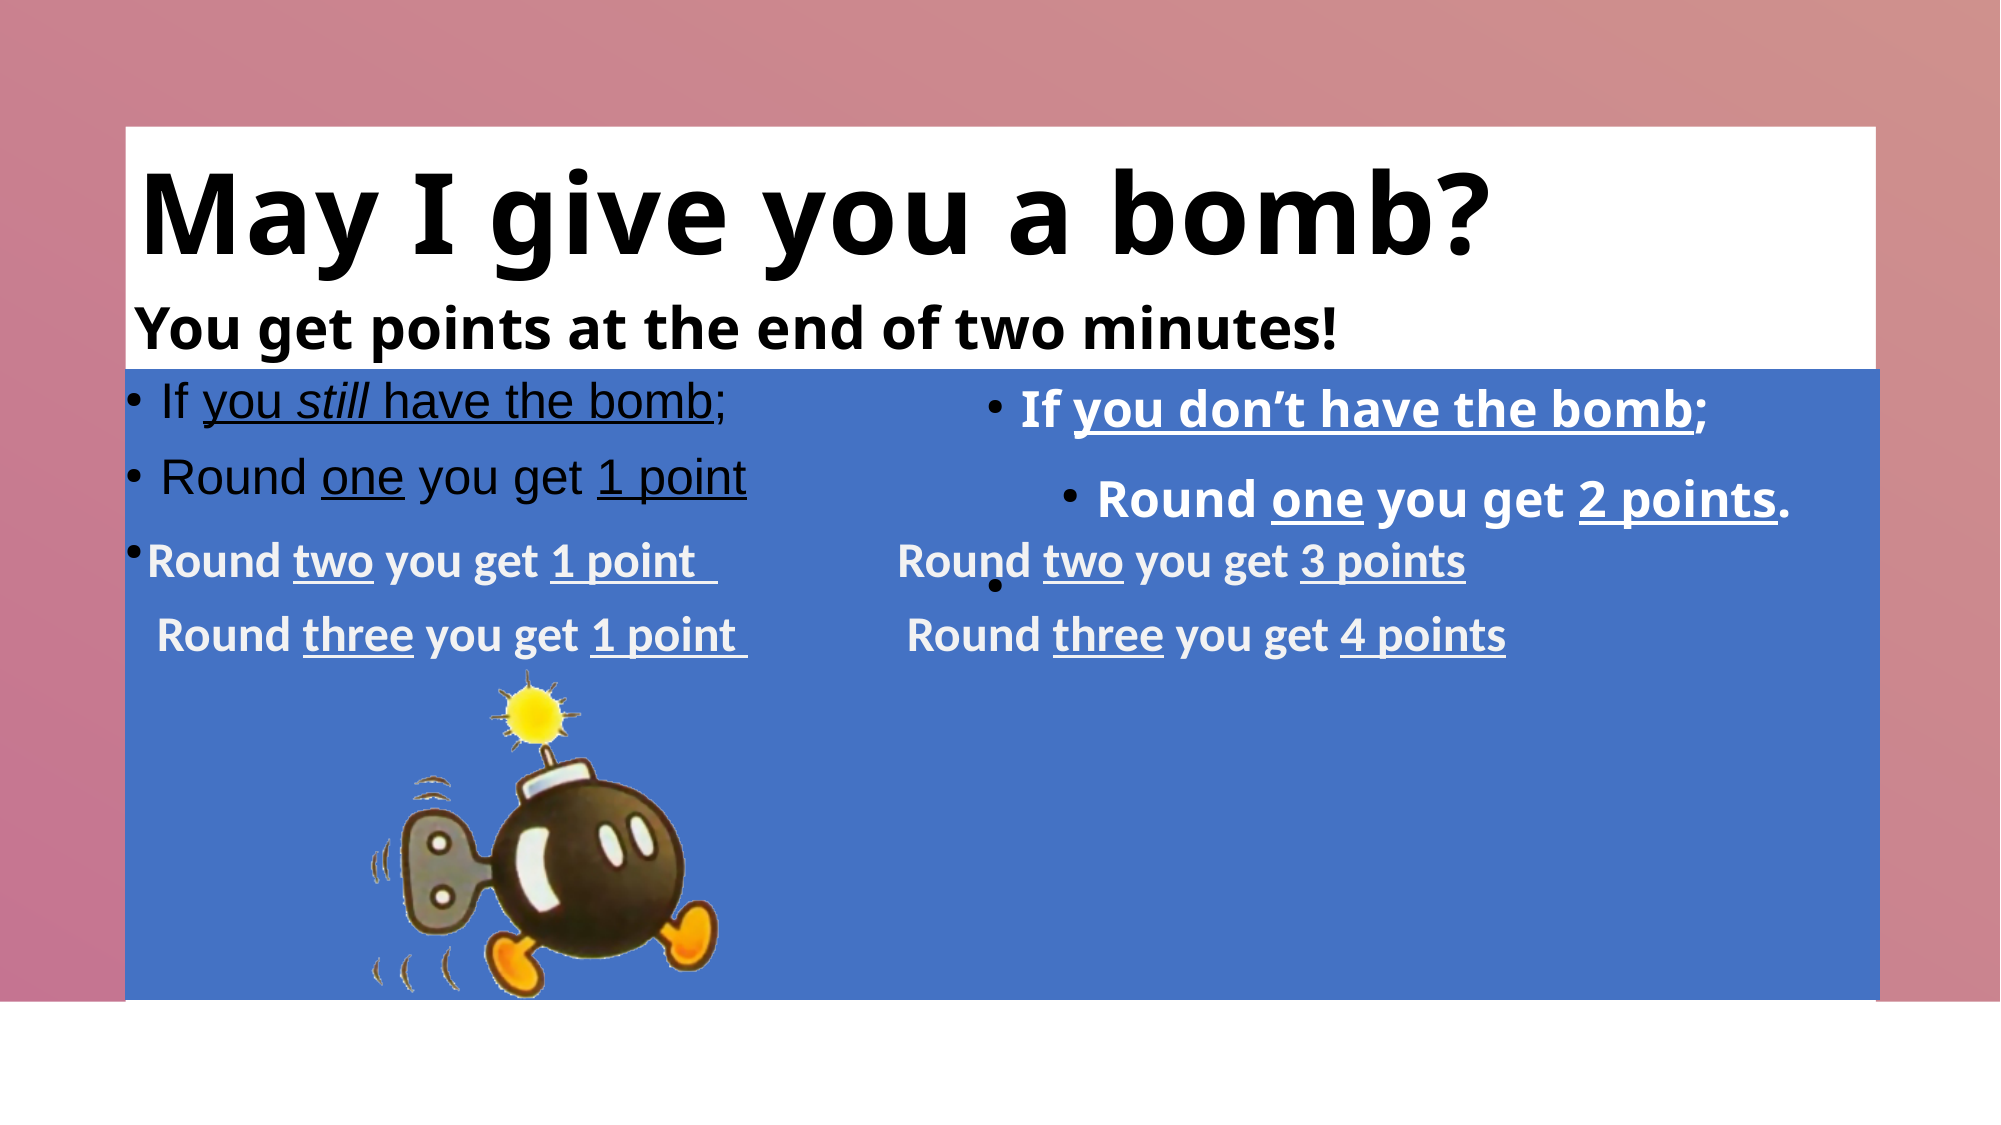

# May I give you a bomb?
You get points at the end of two minutes!
| If you still have the bomb; Round one you get 1 point | If you don’t have the bomb; Round one you get 2 points. |
| --- | --- |
Round two you get 1 point 			Round two you get 3 points
Round three you get 1 point 			Round three you get 4 points